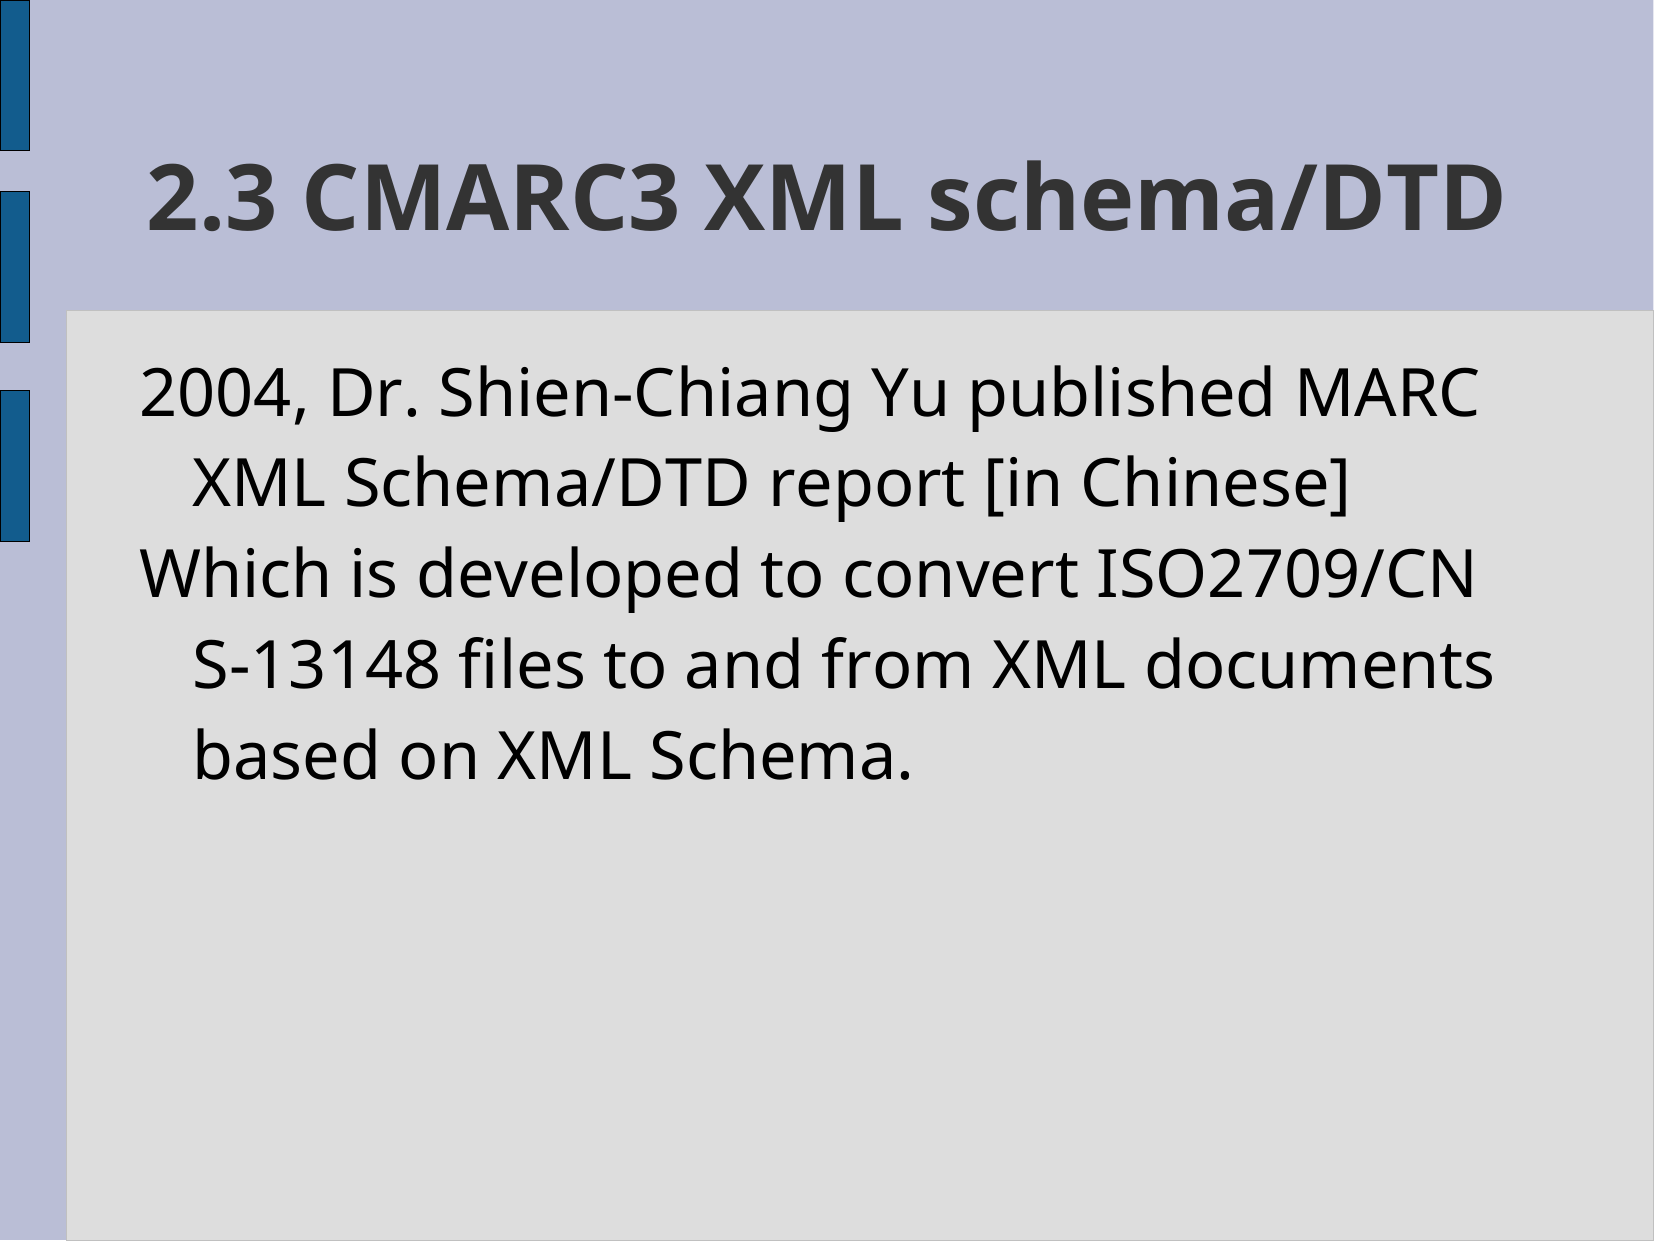

# 2.3 CMARC3 XML schema/DTD
2004, Dr. Shien-Chiang Yu published MARC XML Schema/DTD report [in Chinese]
Which is developed to convert ISO2709/CNS-13148 files to and from XML documents based on XML Schema.